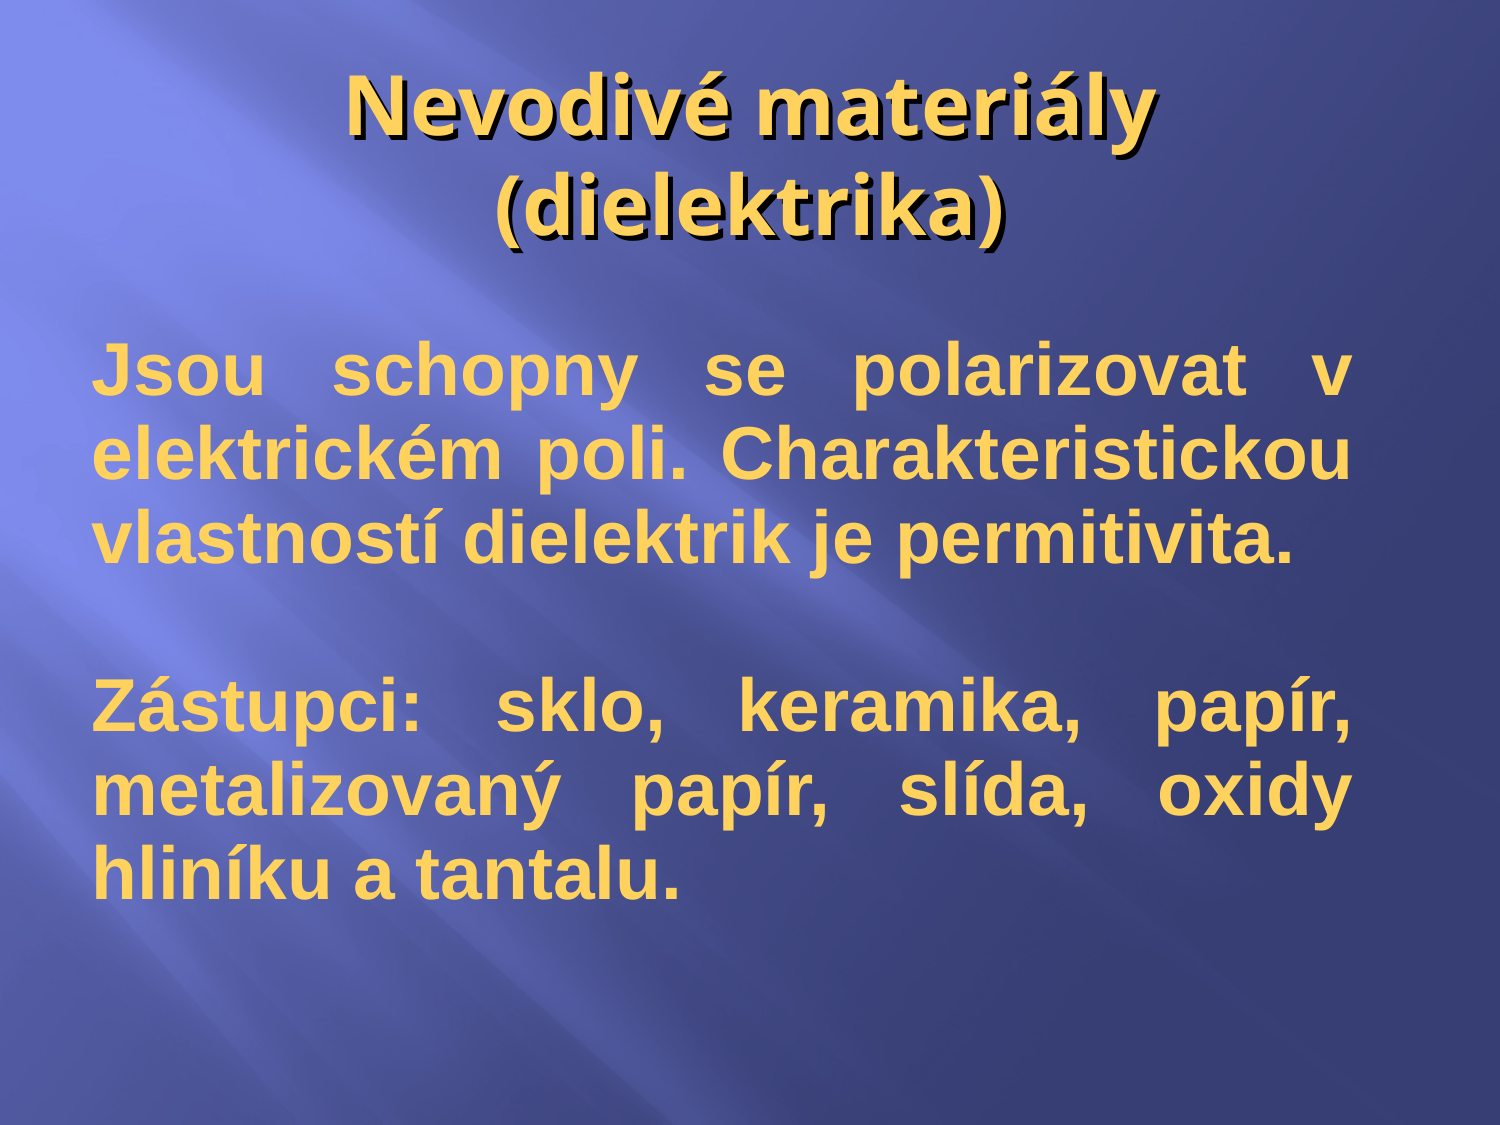

# Nevodivé materiály (dielektrika)
Jsou schopny se polarizovat v elektrickém poli. Charakteristickou vlastností dielektrik je permitivita.
Zástupci: sklo, keramika, papír, metalizovaný papír, slída, oxidy hliníku a tantalu.